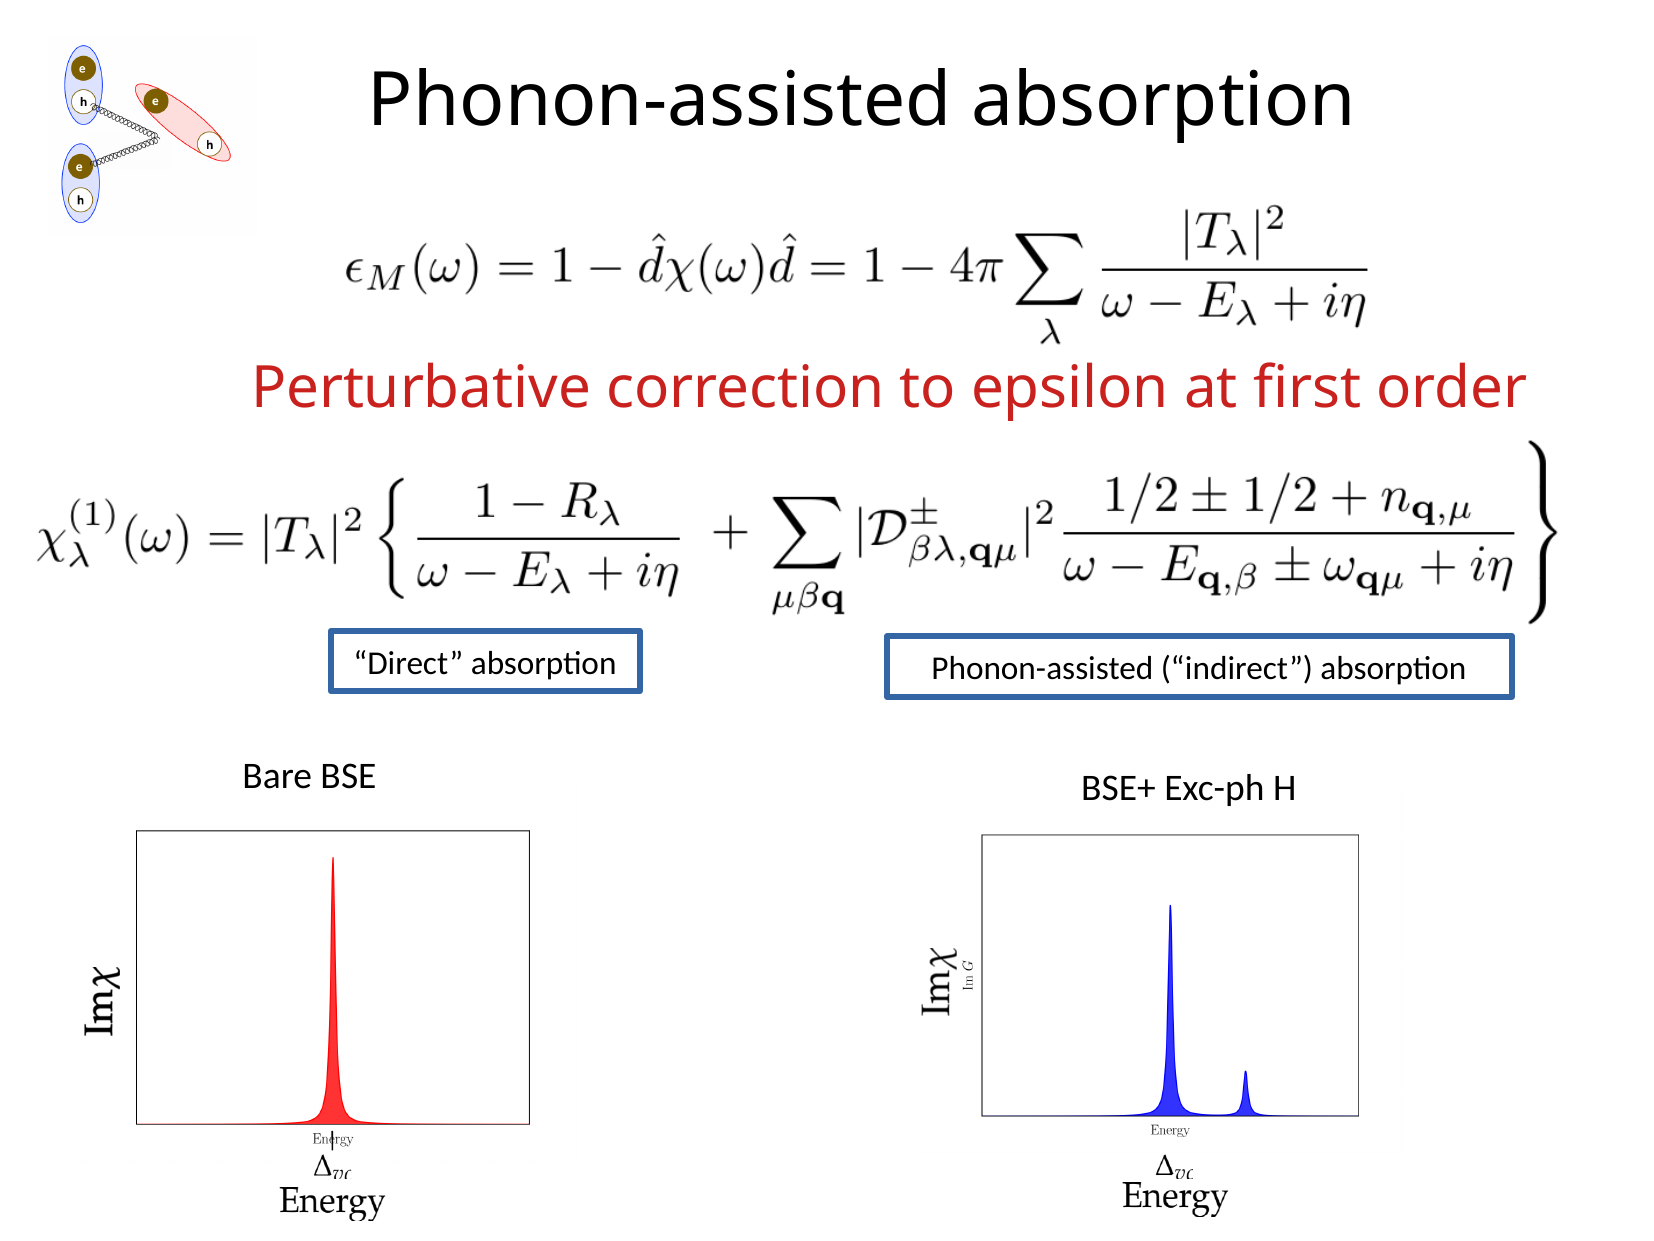

# Phonon-assisted absorption
Perturbative correction to epsilon at first order
“Direct” absorption
Phonon-assisted (“indirect”) absorption
Bare BSE
BSE+ Exc-ph H